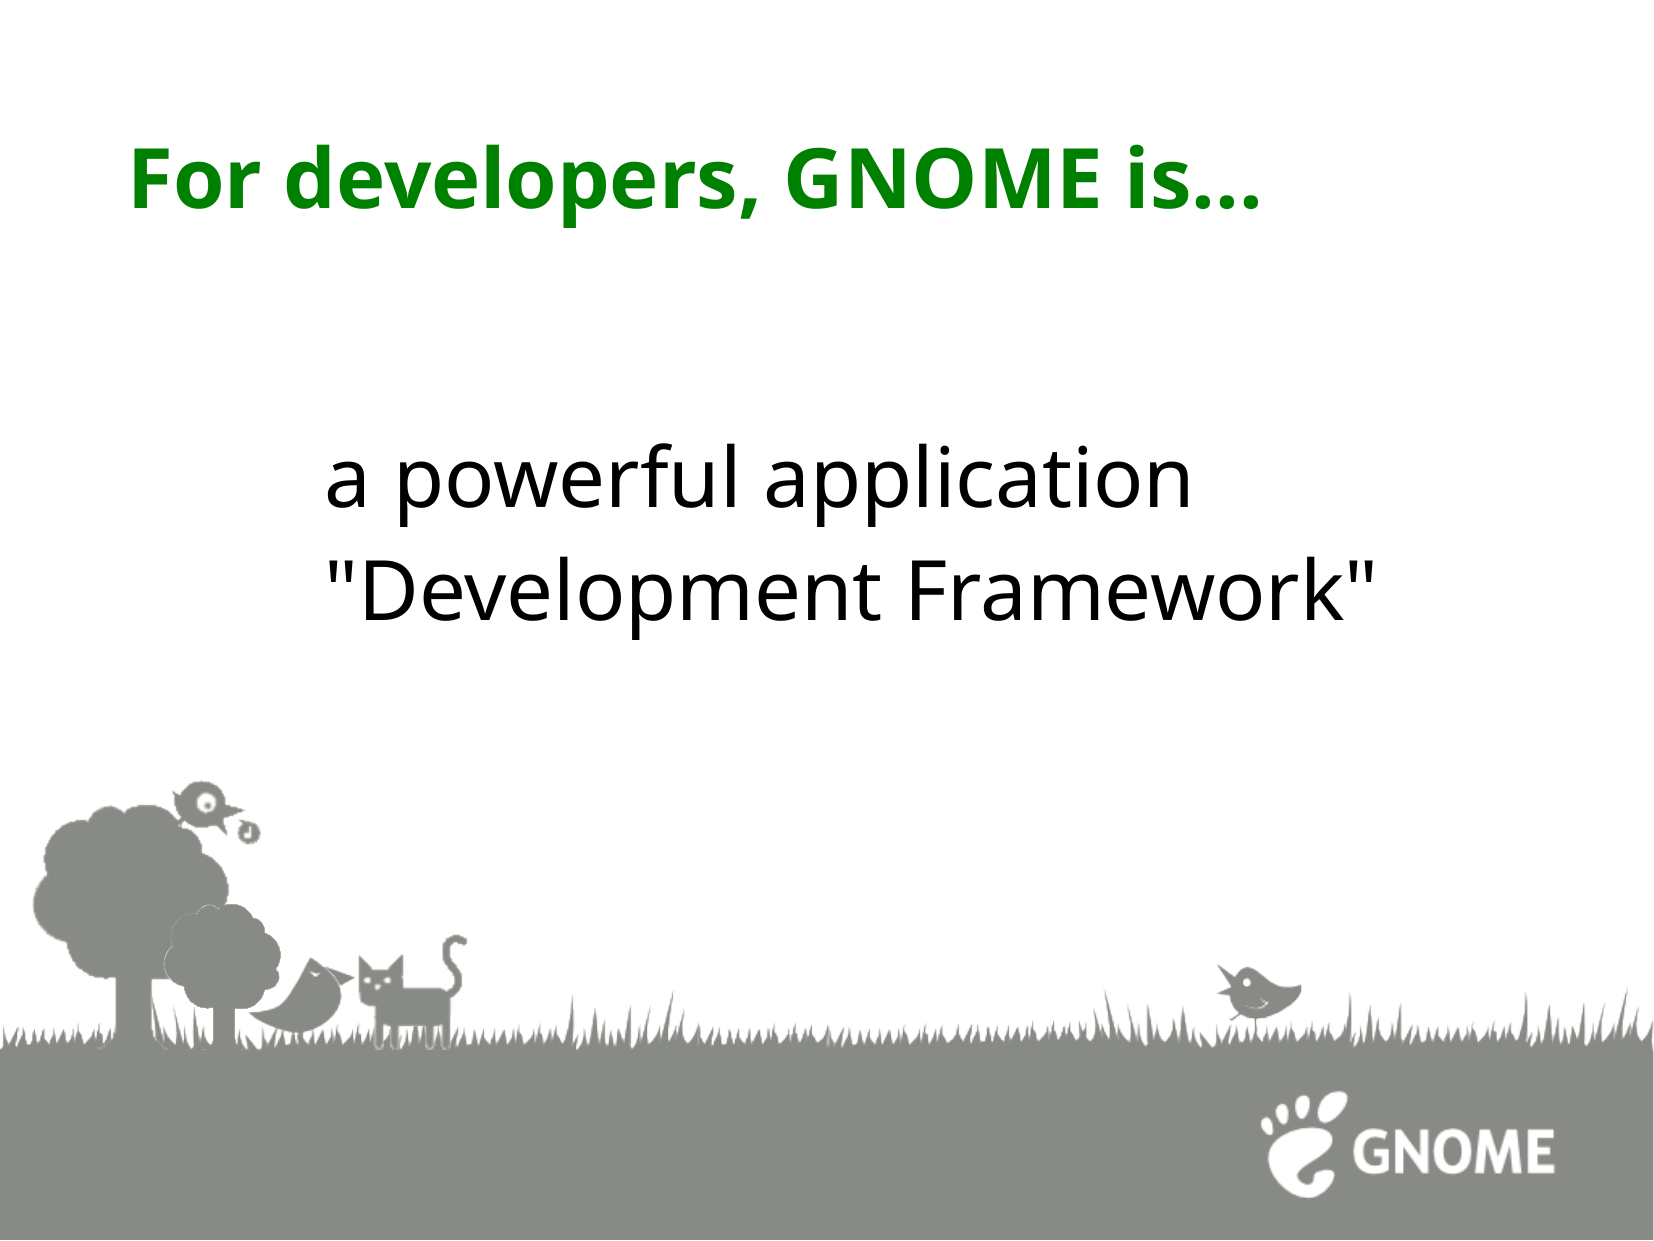

For developers, GNOME is...
a powerful application "Development Framework"